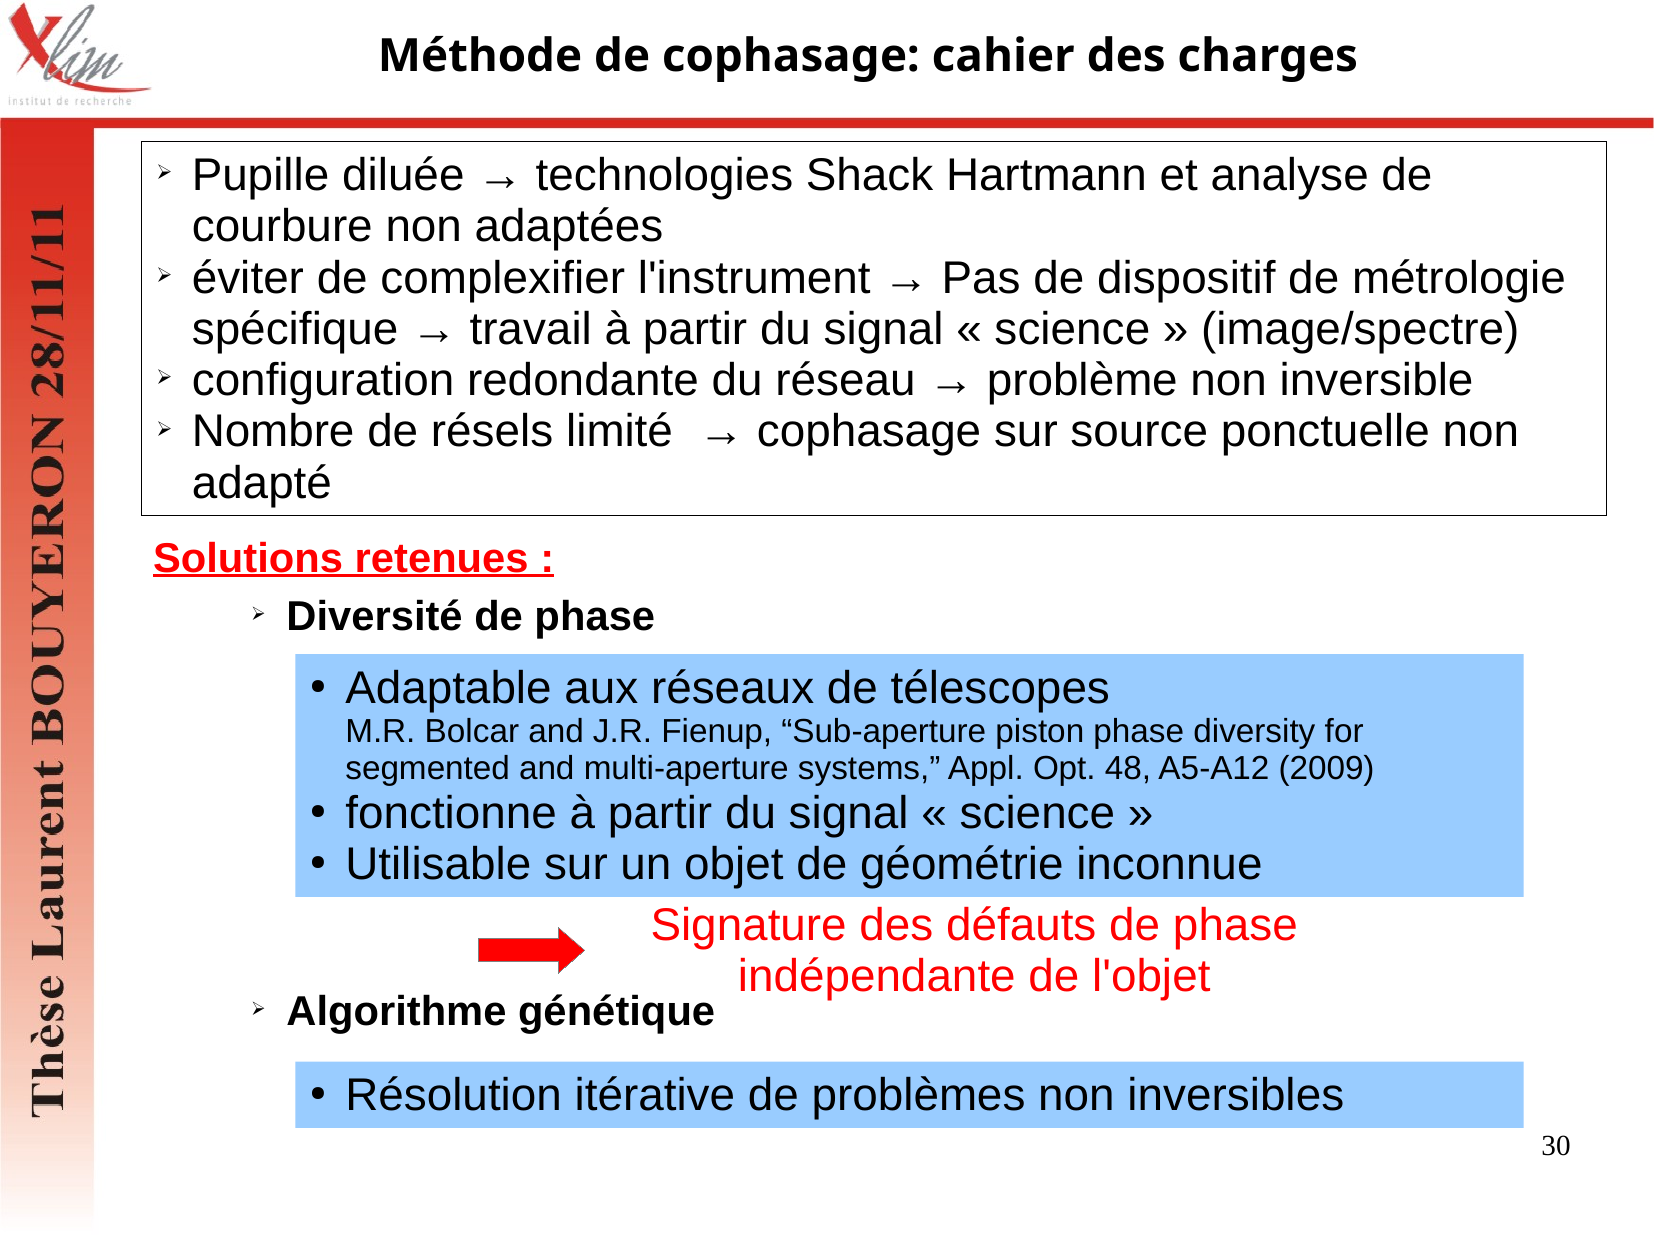

Méthode de cophasage: cahier des charges
Pupille diluée → technologies Shack Hartmann et analyse de courbure non adaptées
éviter de complexifier l'instrument → Pas de dispositif de métrologie spécifique → travail à partir du signal « science » (image/spectre)
configuration redondante du réseau → problème non inversible
Nombre de résels limité → cophasage sur source ponctuelle non adapté
Solutions retenues :
Diversité de phase
Adaptable aux réseaux de télescopes
M.R. Bolcar and J.R. Fienup, “Sub-aperture piston phase diversity for segmented and multi-aperture systems,” Appl. Opt. 48, A5-A12 (2009)
fonctionne à partir du signal « science »
Utilisable sur un objet de géométrie inconnue
Signature des défauts de phase indépendante de l'objet
Algorithme génétique
Résolution itérative de problèmes non inversibles
30